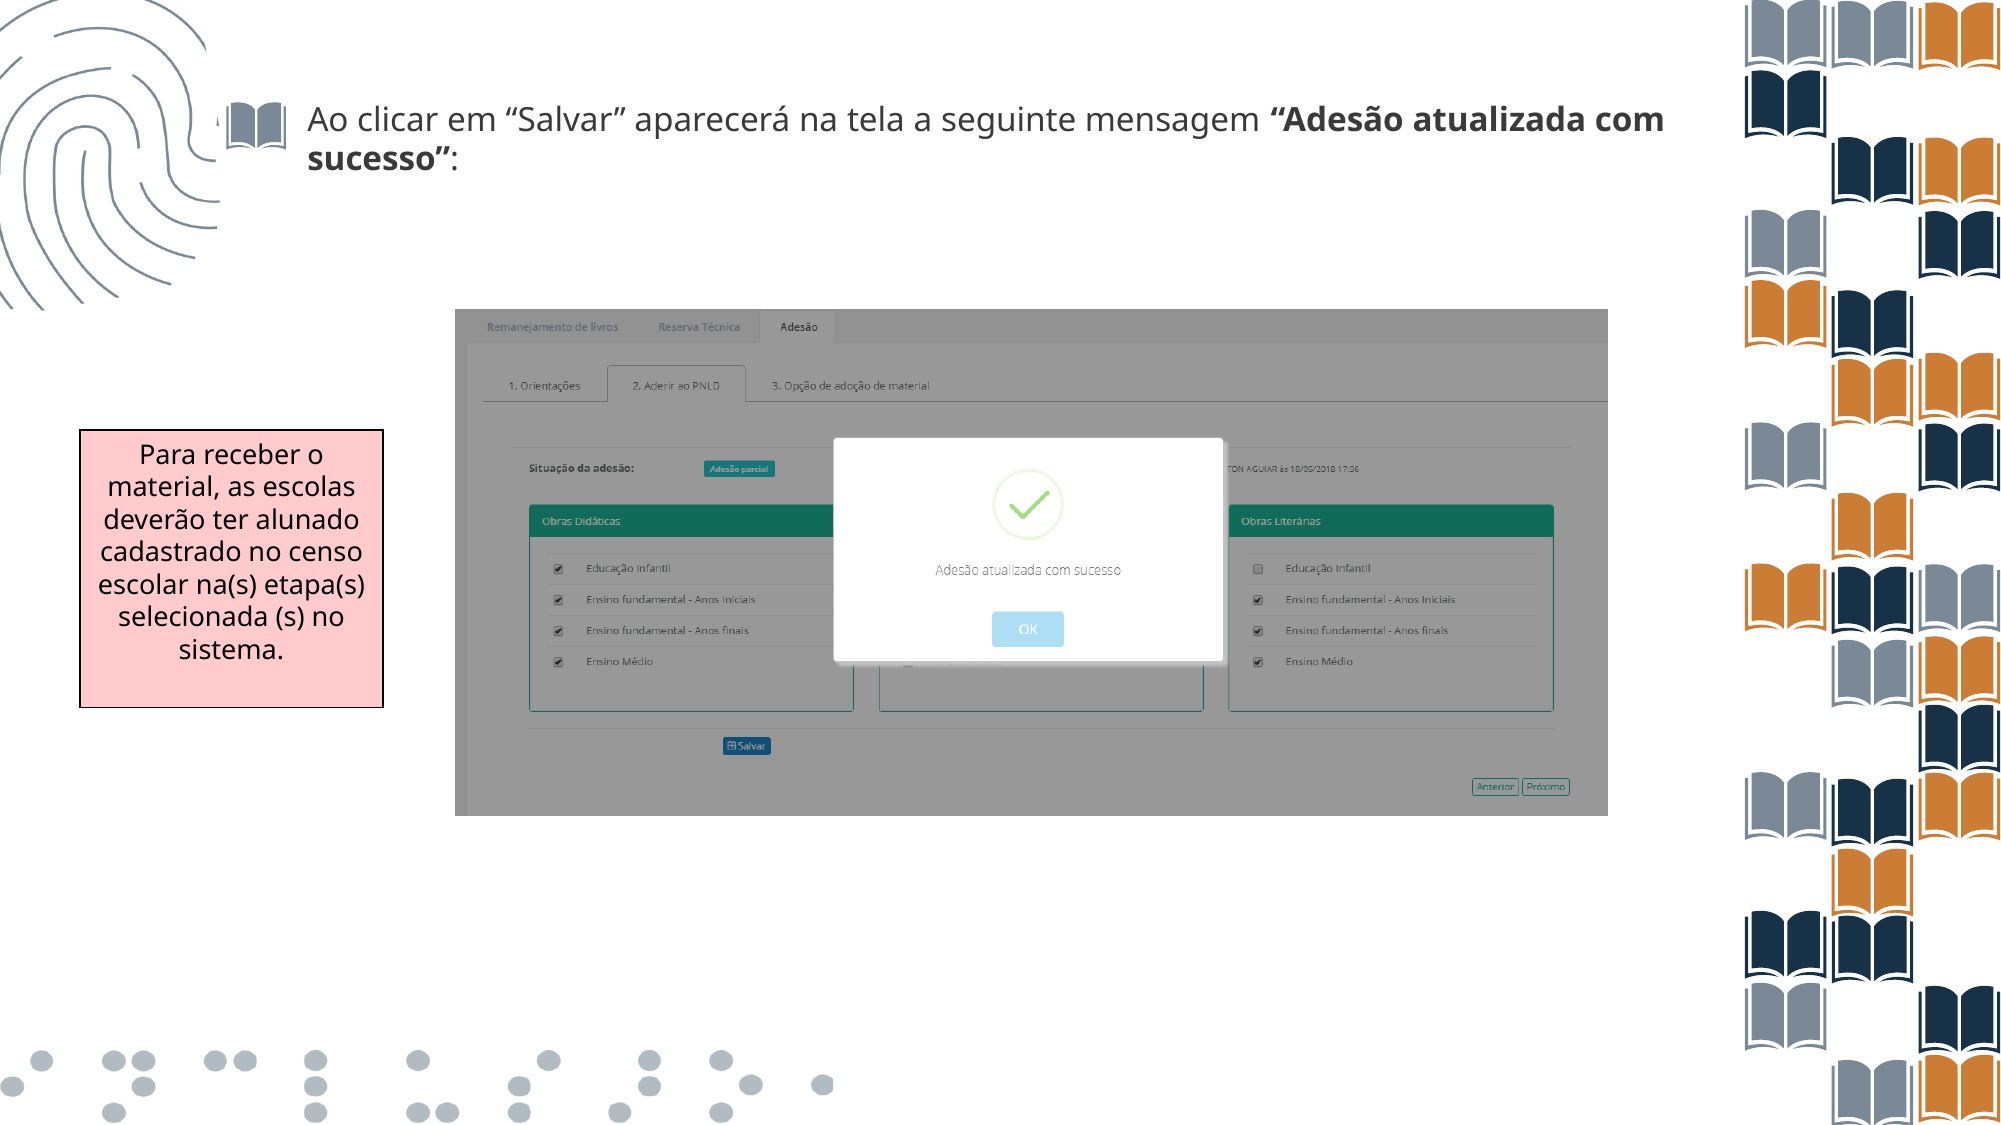

Ao clicar em “Salvar” aparecerá na tela a seguinte mensagem “Adesão atualizada com sucesso”:
Para receber o material, as escolas deverão ter alunado cadastrado no censo escolar na(s) etapa(s) selecionada (s) no sistema.